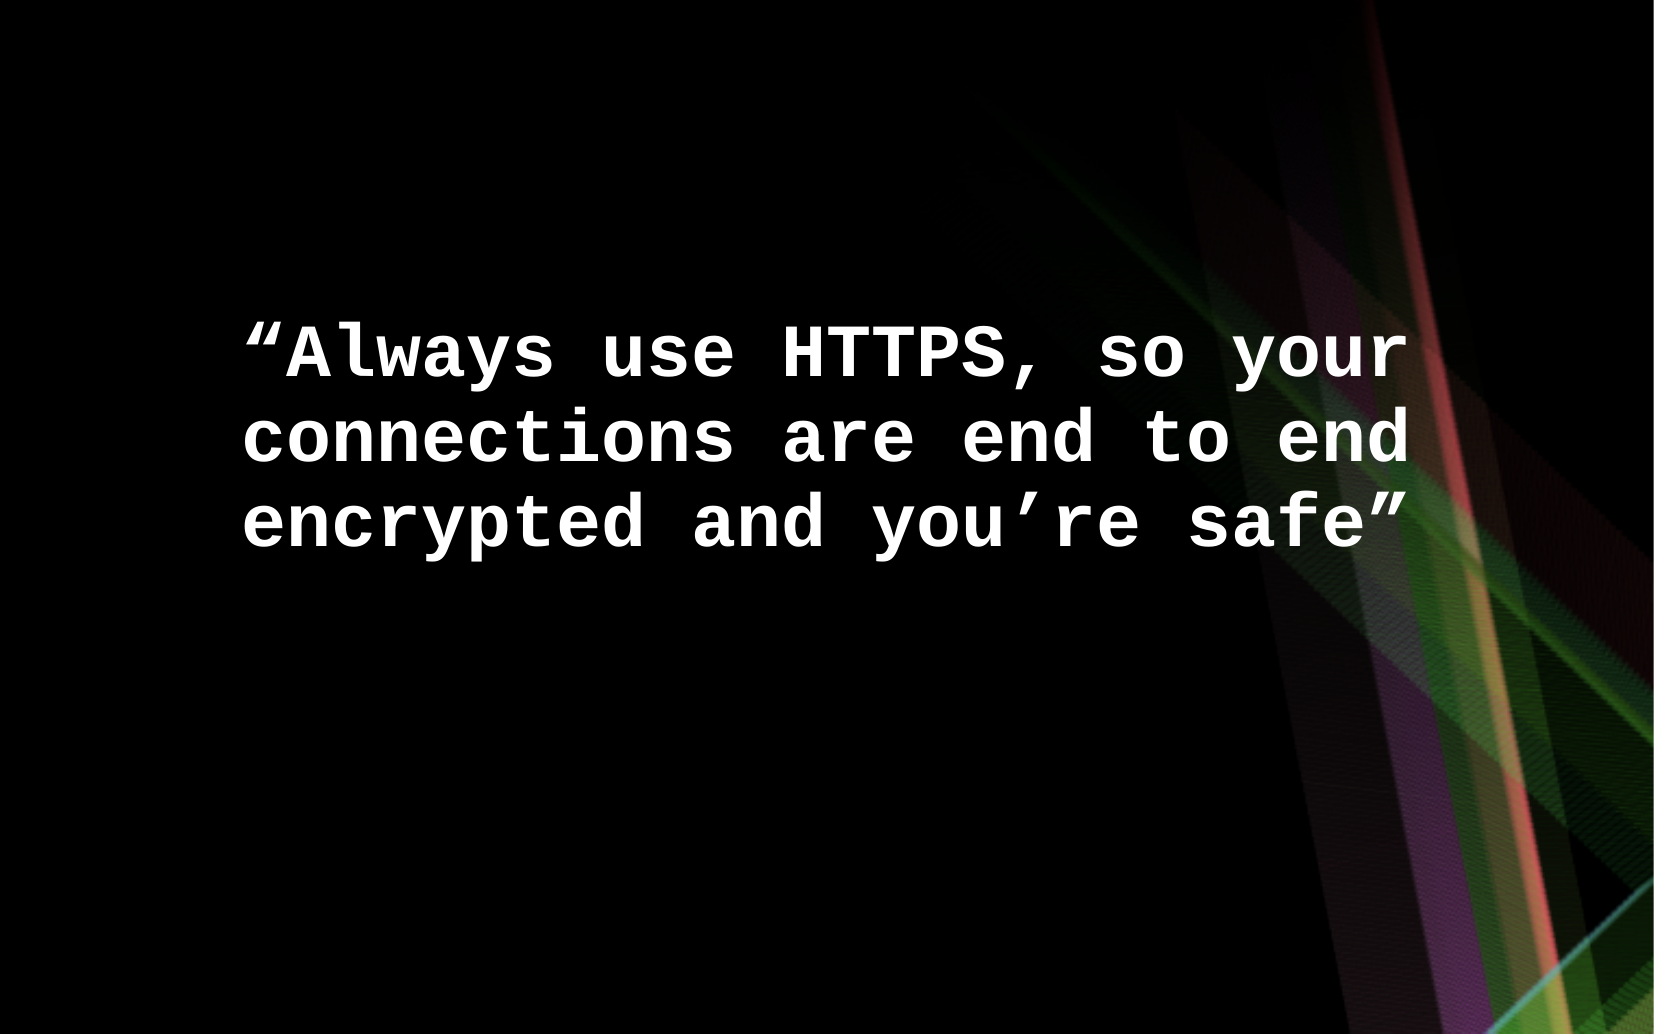

# “Always use HTTPS, so your connections are end to end encrypted and you’re safe”